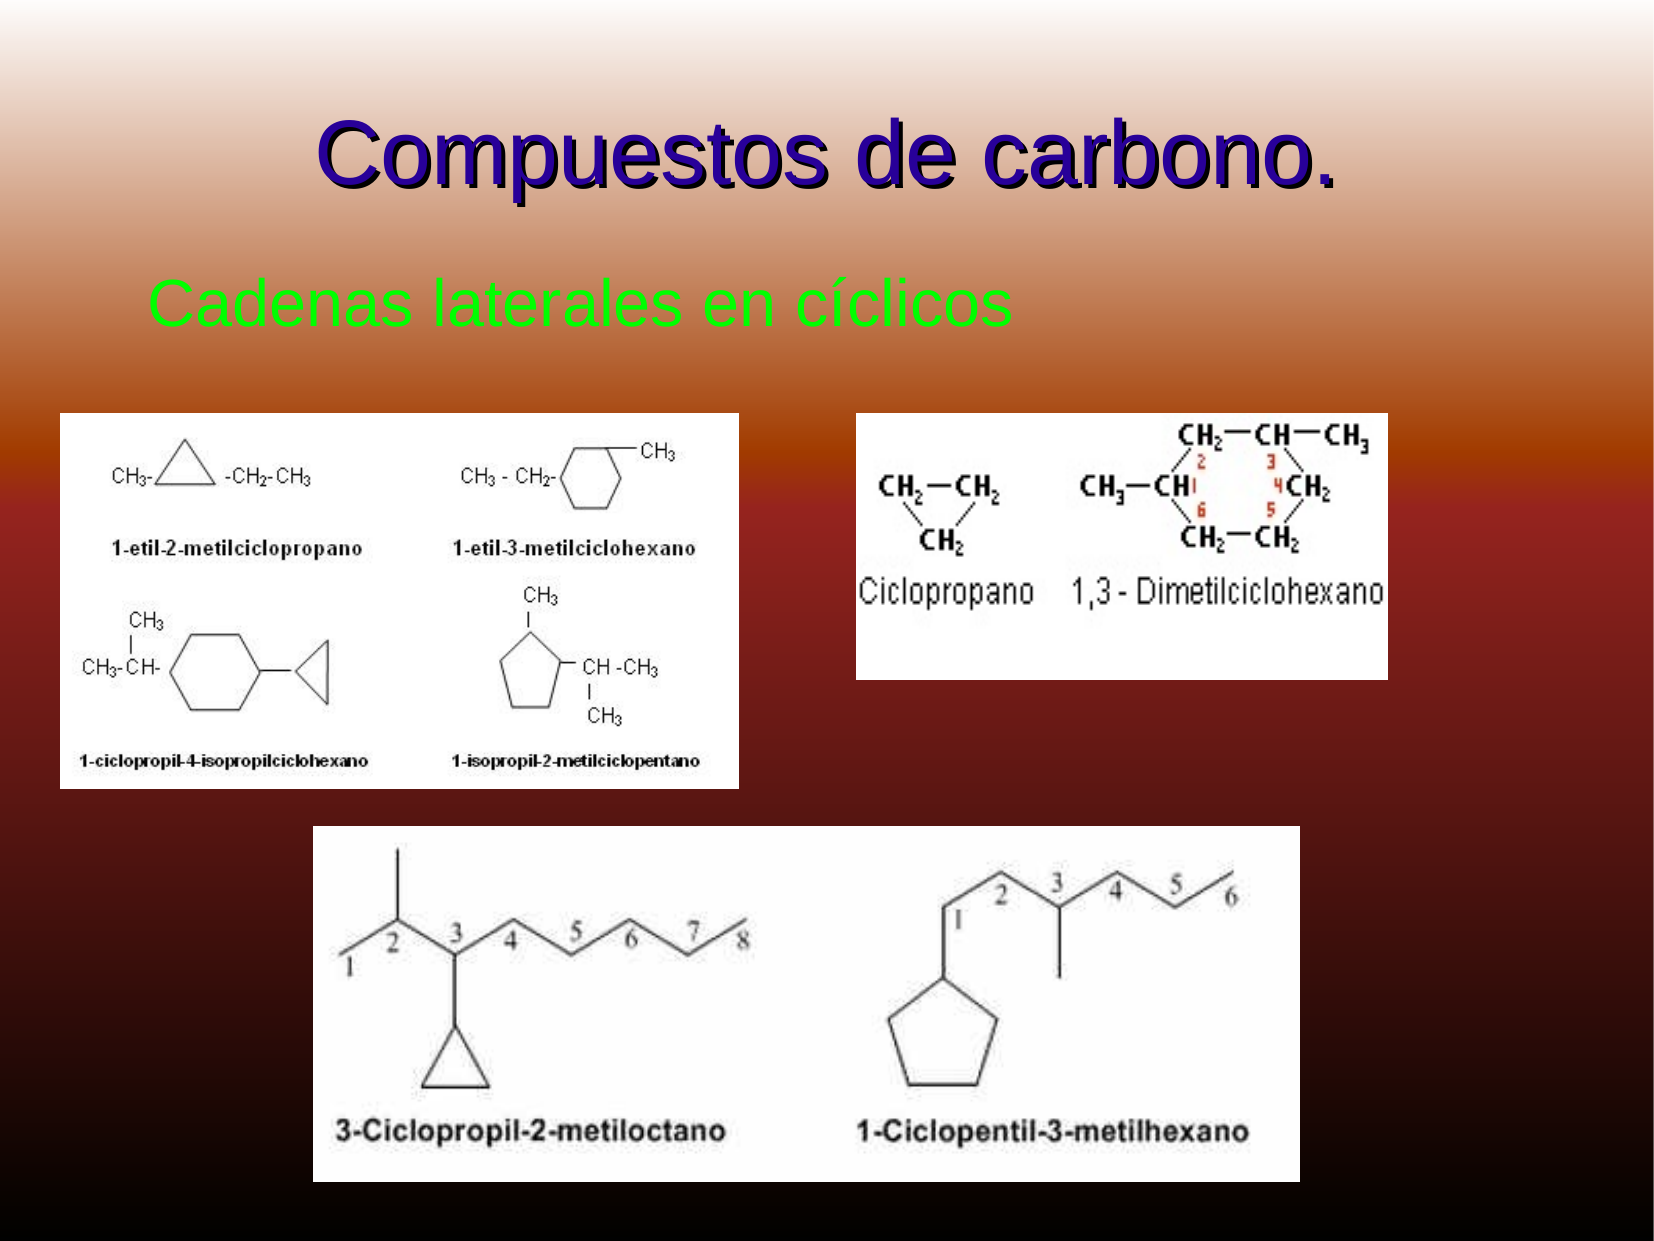

# Compuestos de carbono.
Cadenas laterales en cíclicos